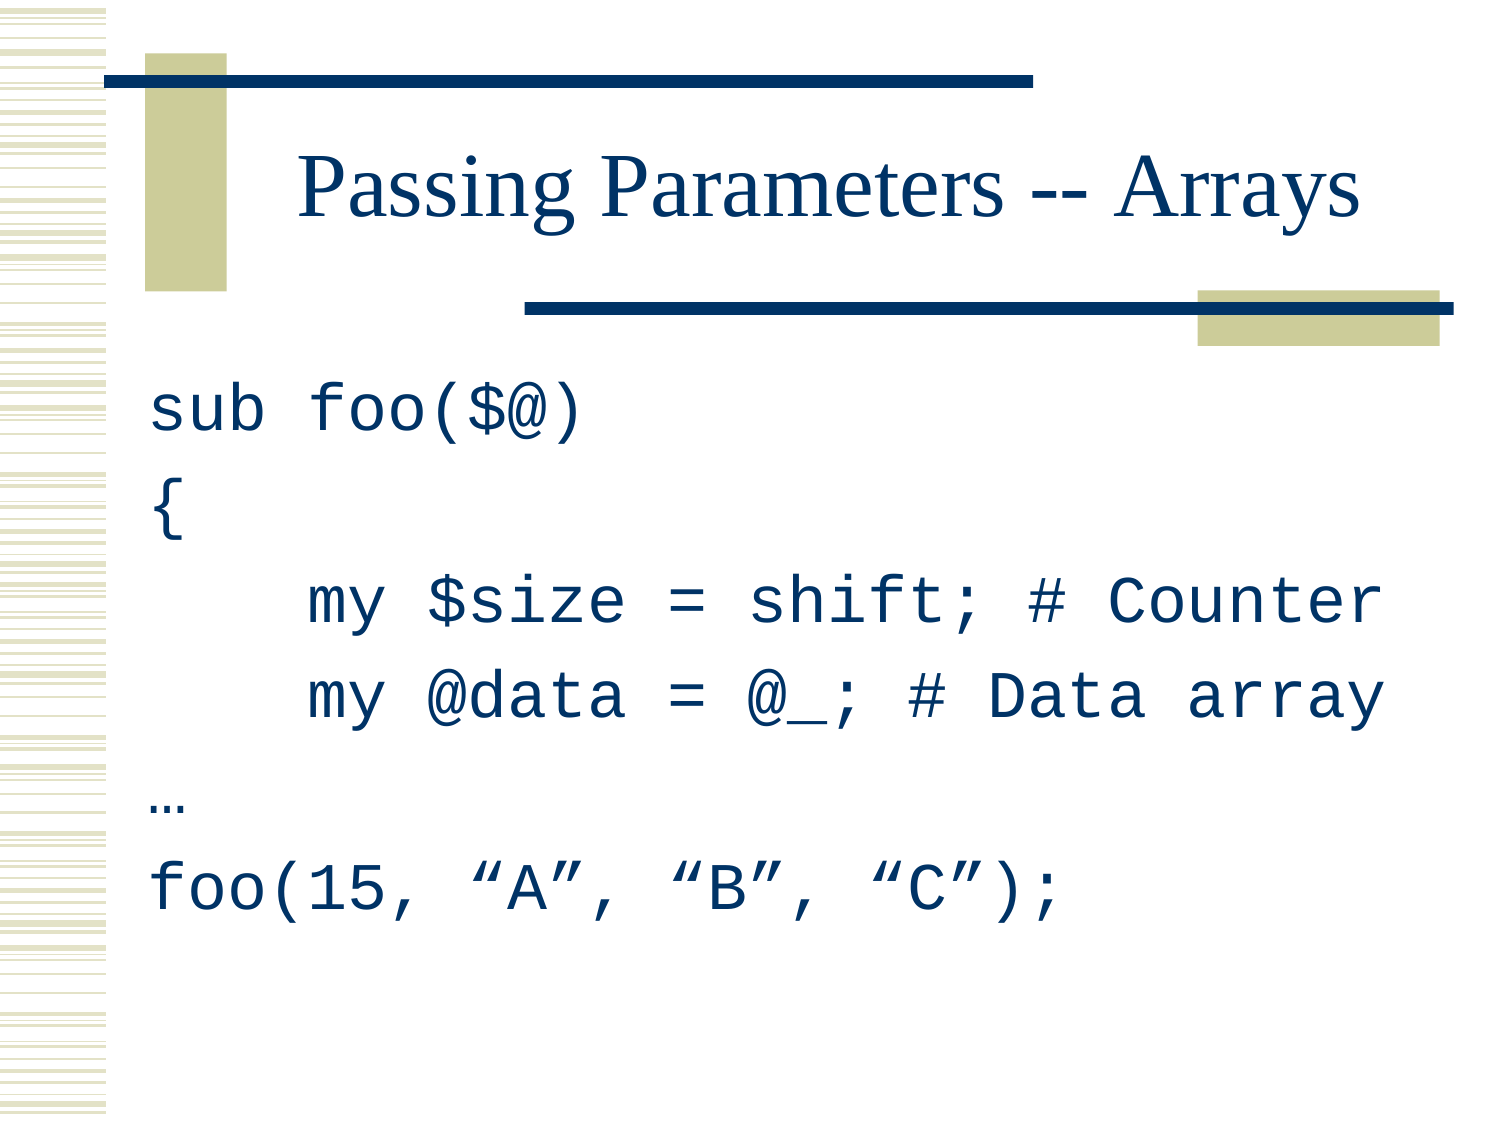

# Passing Parameters -- Arrays
sub foo($@)
{
 my $size = shift; # Counter
 my @data = @_; # Data array
…
foo(15, “A”, “B”, “C”);